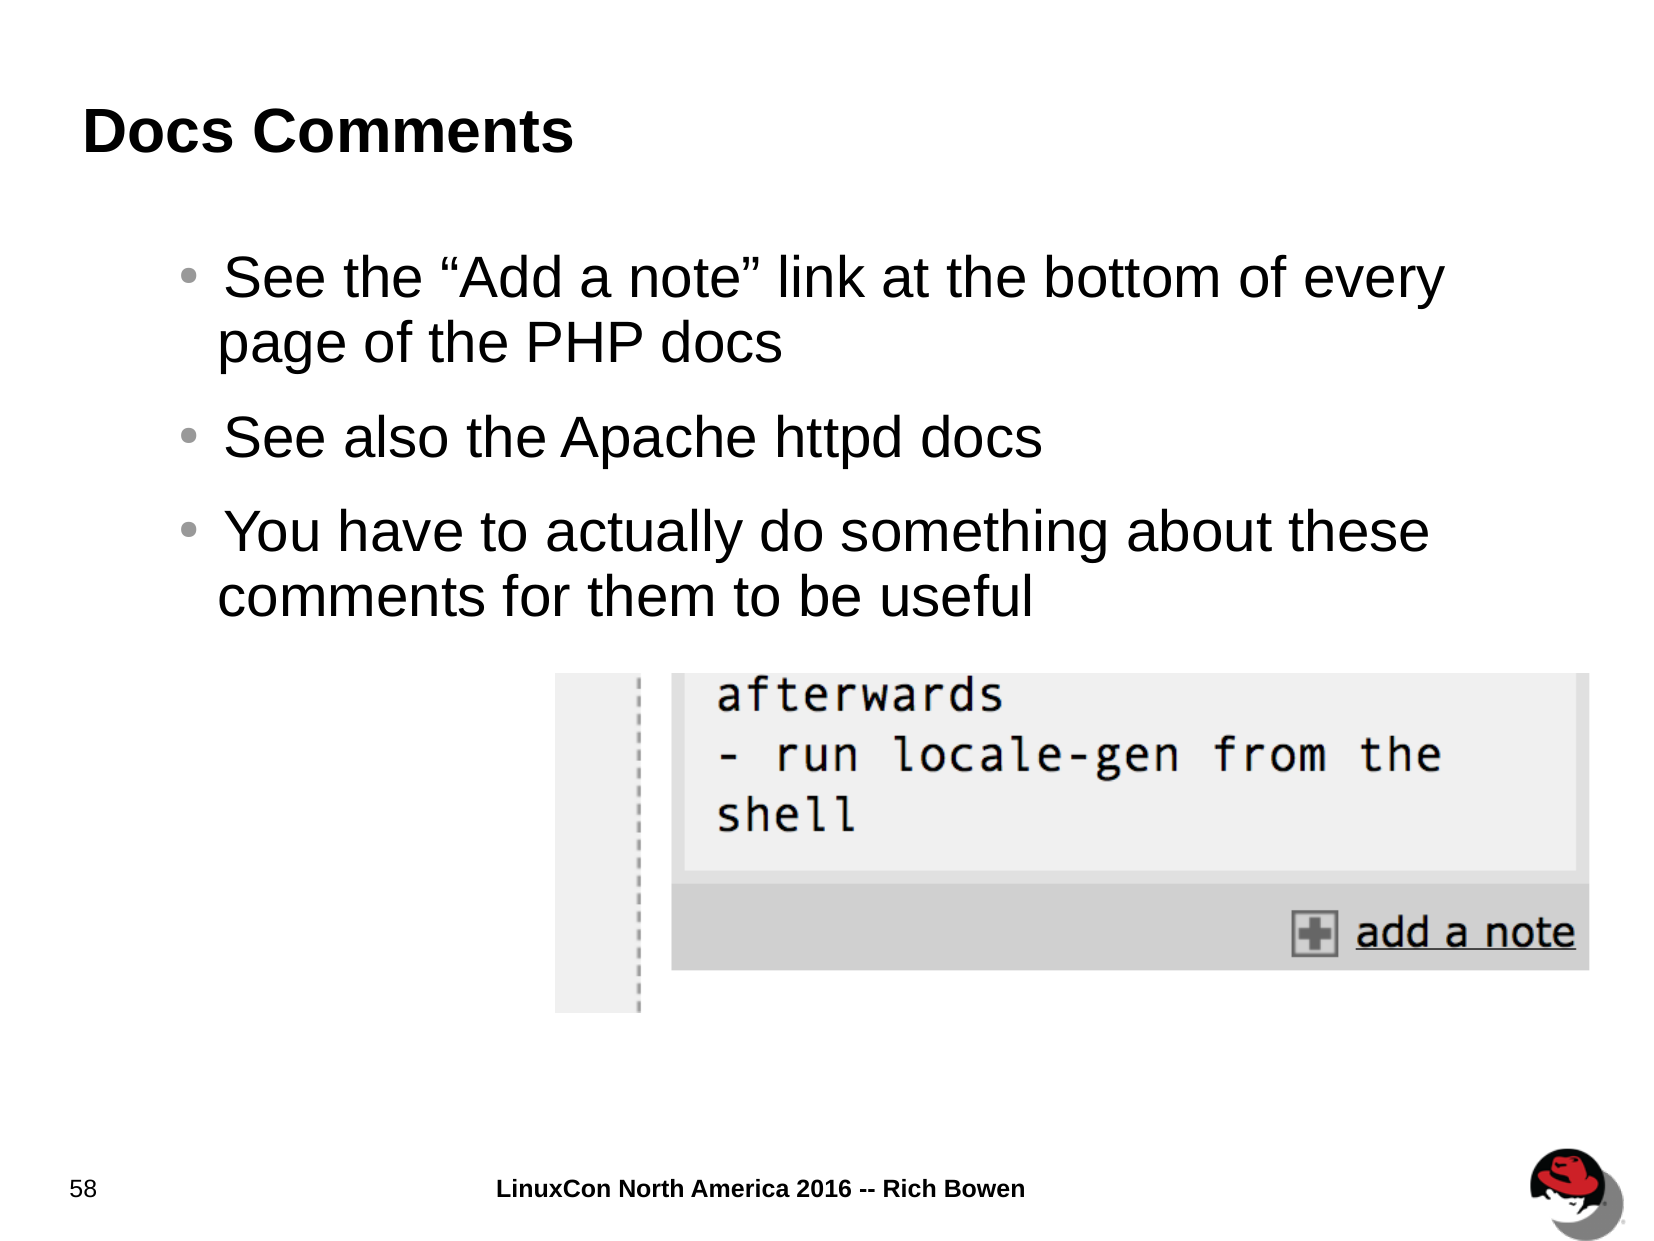

# Docs Comments
See the “Add a note” link at the bottom of every page of the PHP docs
See also the Apache httpd docs
You have to actually do something about these comments for them to be useful